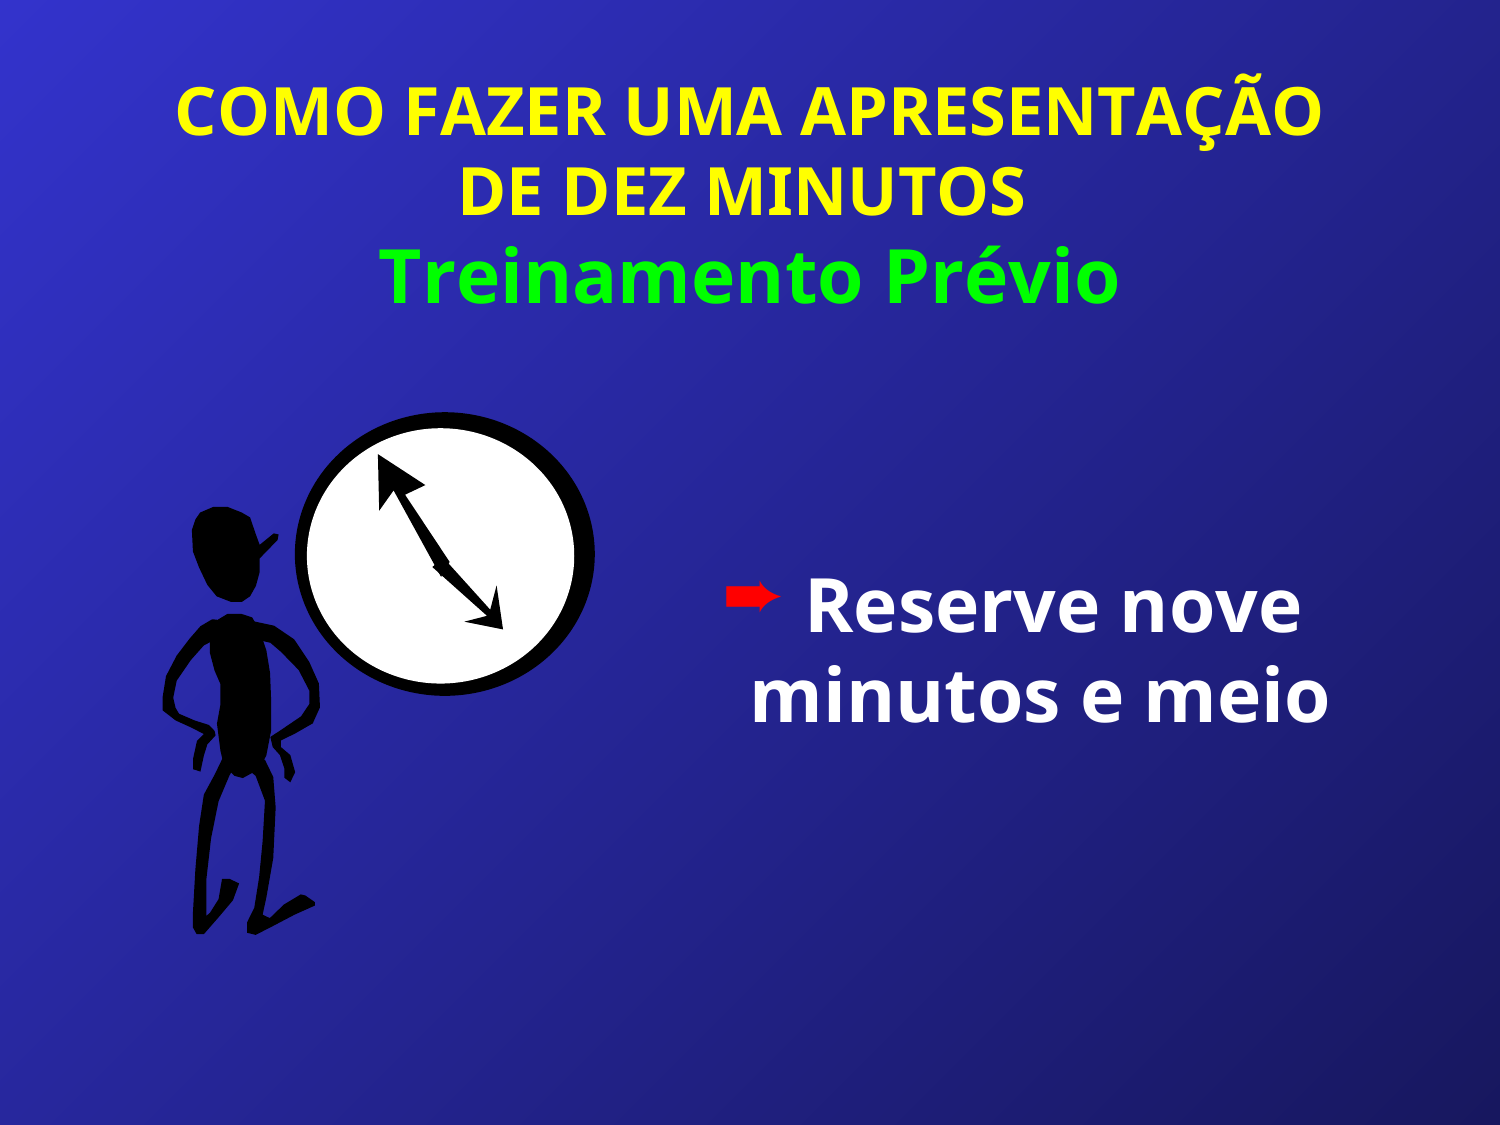

# COMO FAZER UMA APRESENTAÇÃO DE DEZ MINUTOS Treinamento Prévio
 Reserve nove minutos e meio